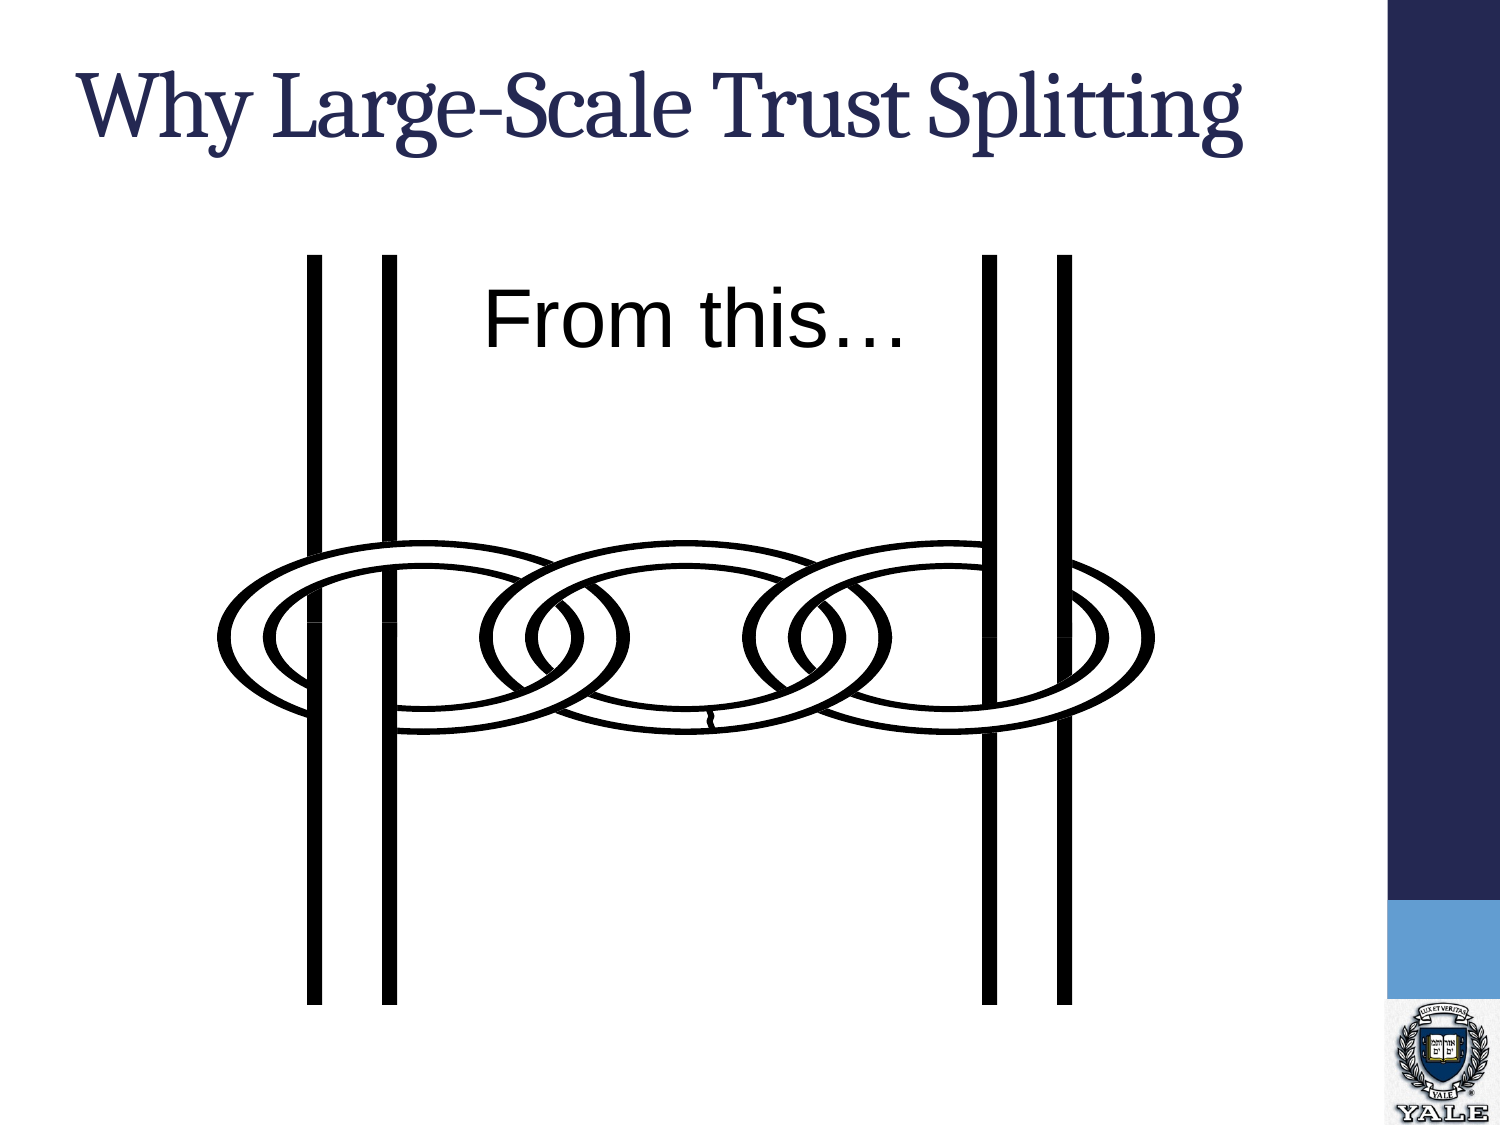

# Why Large-Scale Trust Splitting
From this…